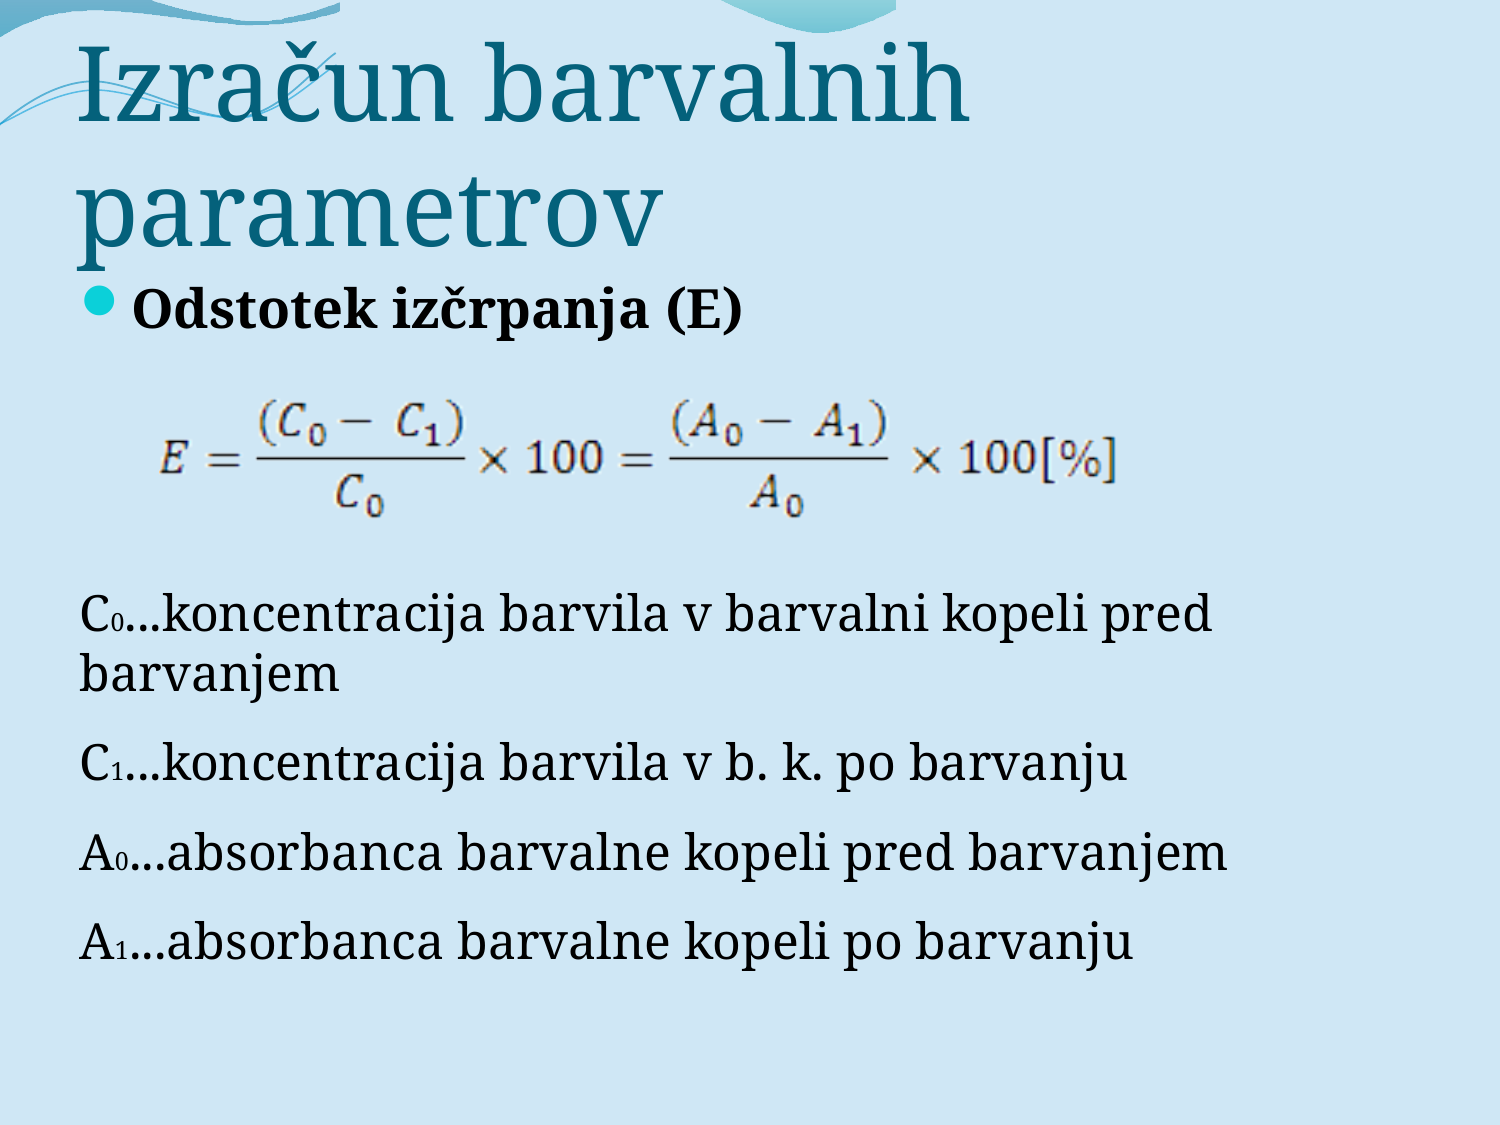

# Izračun barvalnih parametrov
Odstotek izčrpanja (E)
C0...koncentracija barvila v barvalni kopeli pred barvanjem
C1...koncentracija barvila v b. k. po barvanju
A0...absorbanca barvalne kopeli pred barvanjem
A1...absorbanca barvalne kopeli po barvanju